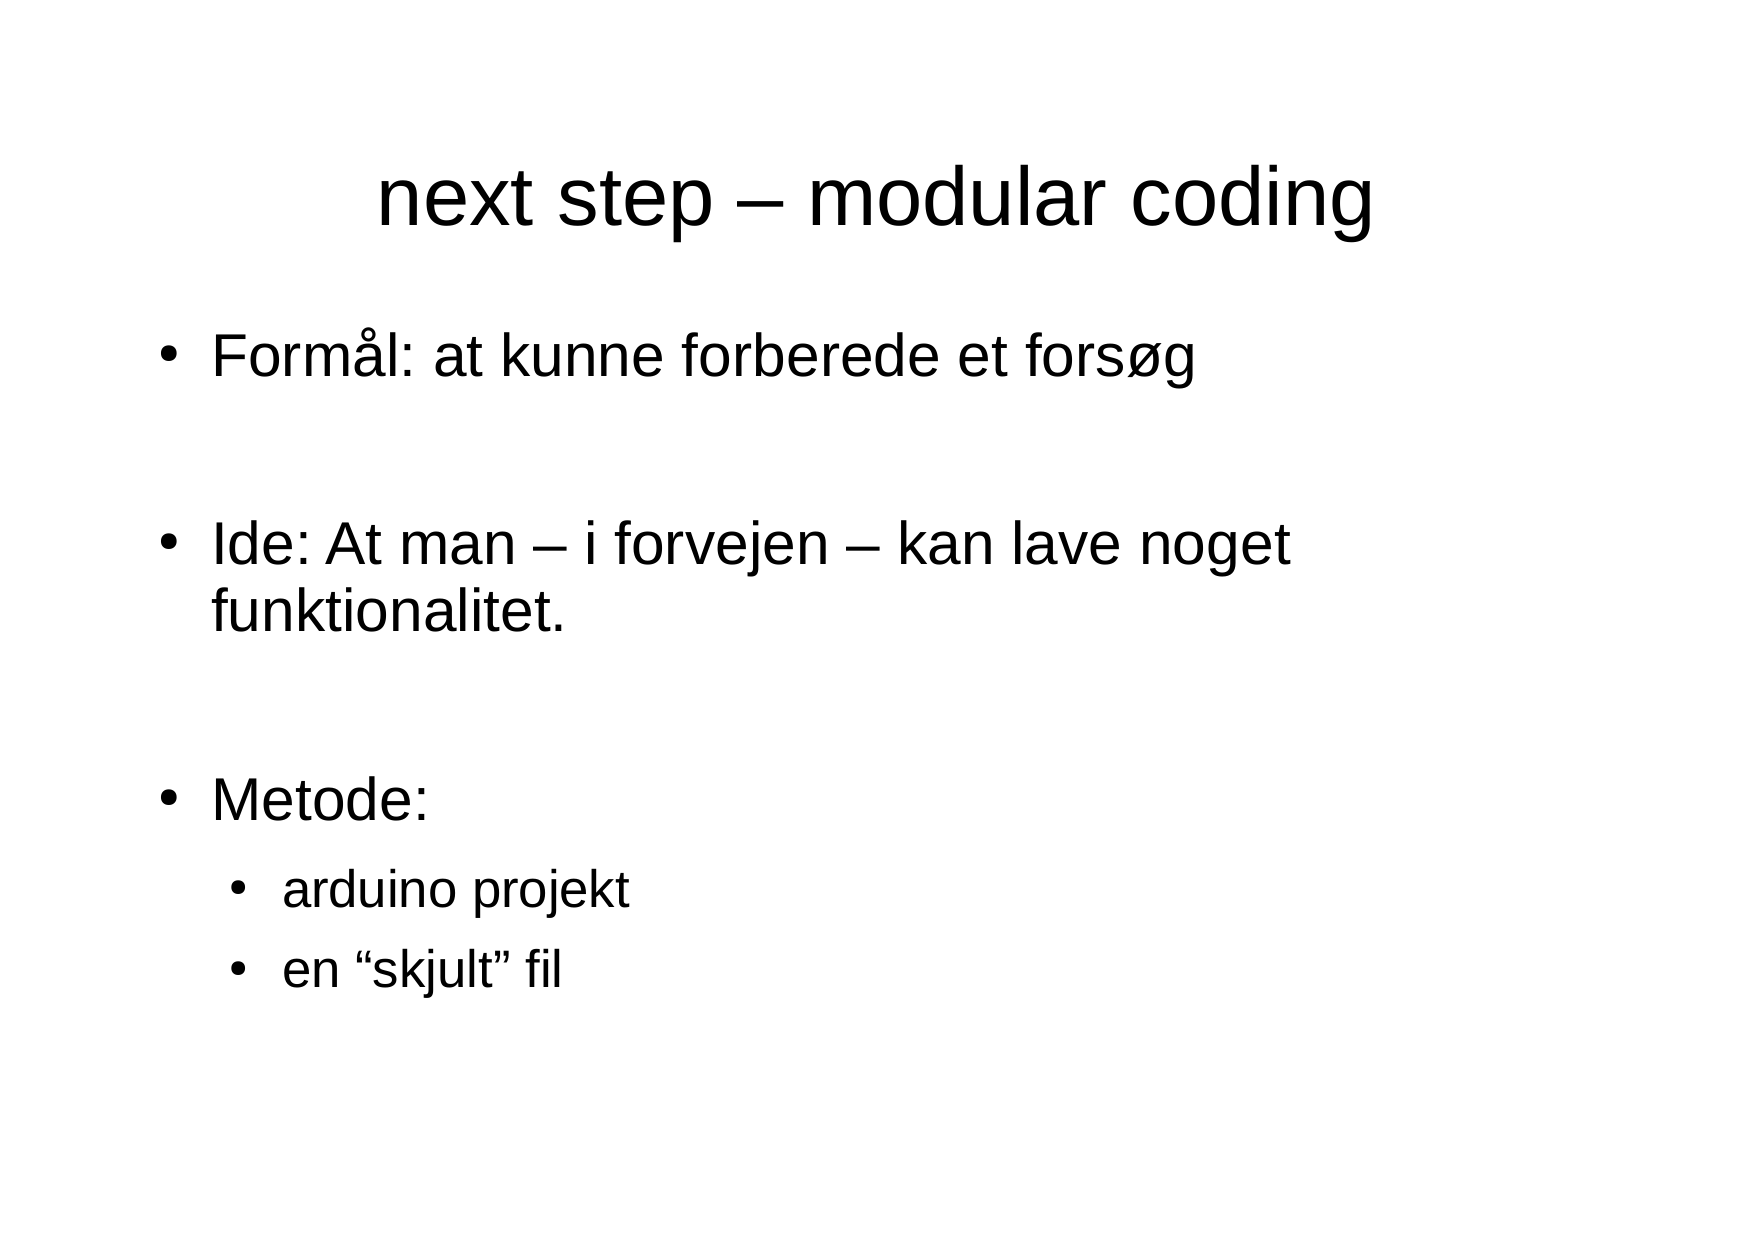

# next step – modular coding
Formål: at kunne forberede et forsøg
Ide: At man – i forvejen – kan lave noget funktionalitet.
Metode:
arduino projekt
en “skjult” fil
38